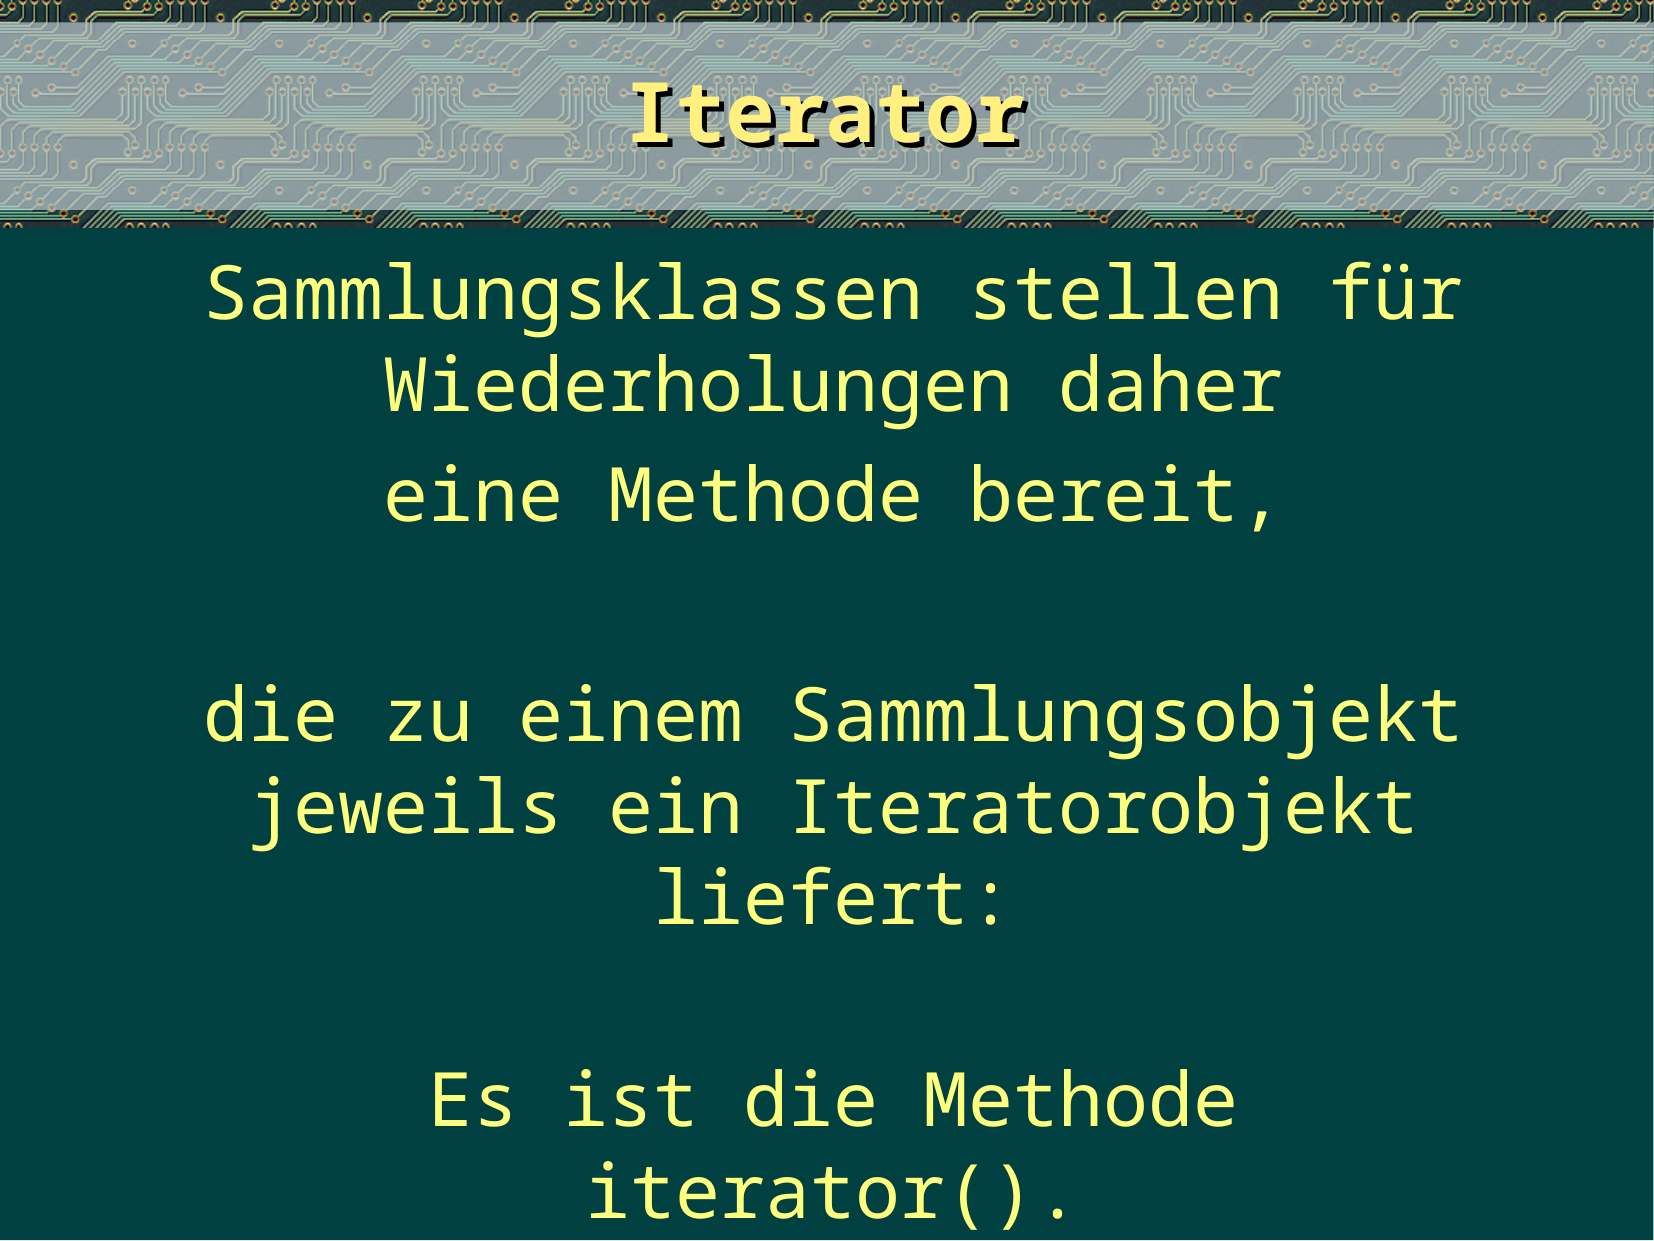

# Iterator
Sammlungsklassen stellen für Wiederholungen daher
eine Methode bereit,
die zu einem Sammlungsobjekt jeweils ein Iteratorobjekt liefert:
Es ist die Methode
iterator().